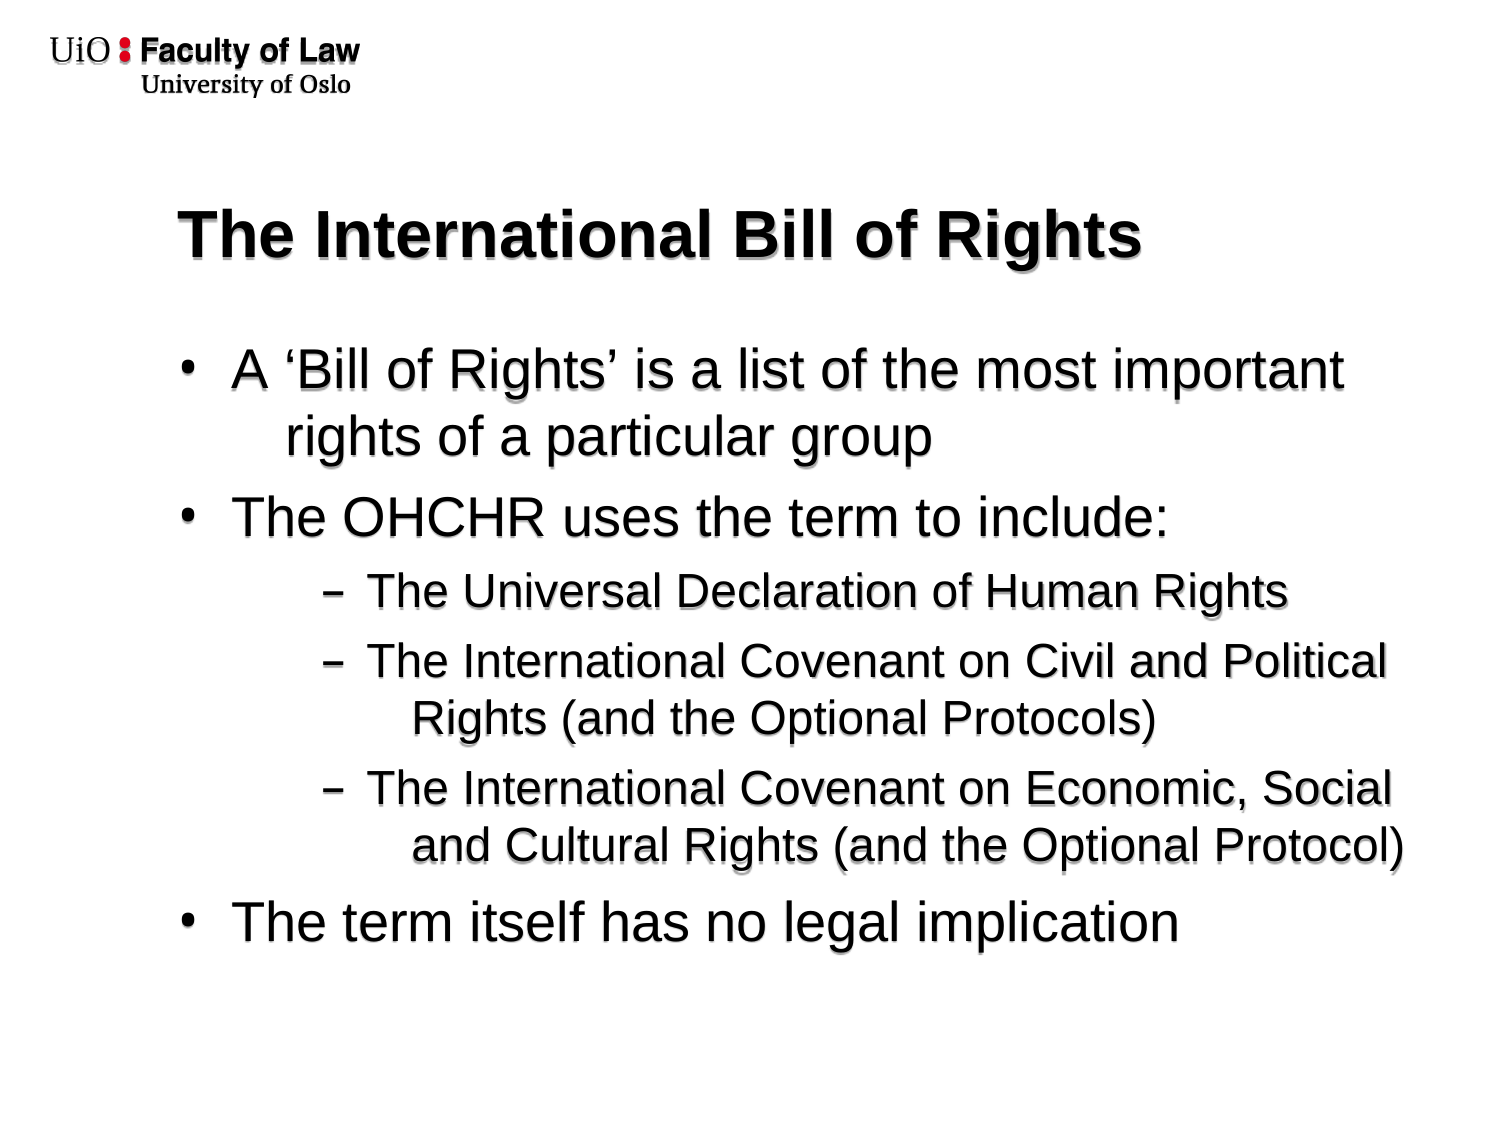

# The International Bill of Rights
A ‘Bill of Rights’ is a list of the most important rights of a particular group
The OHCHR uses the term to include:
The Universal Declaration of Human Rights
The International Covenant on Civil and Political Rights (and the Optional Protocols)
The International Covenant on Economic, Social and Cultural Rights (and the Optional Protocol)
The term itself has no legal implication